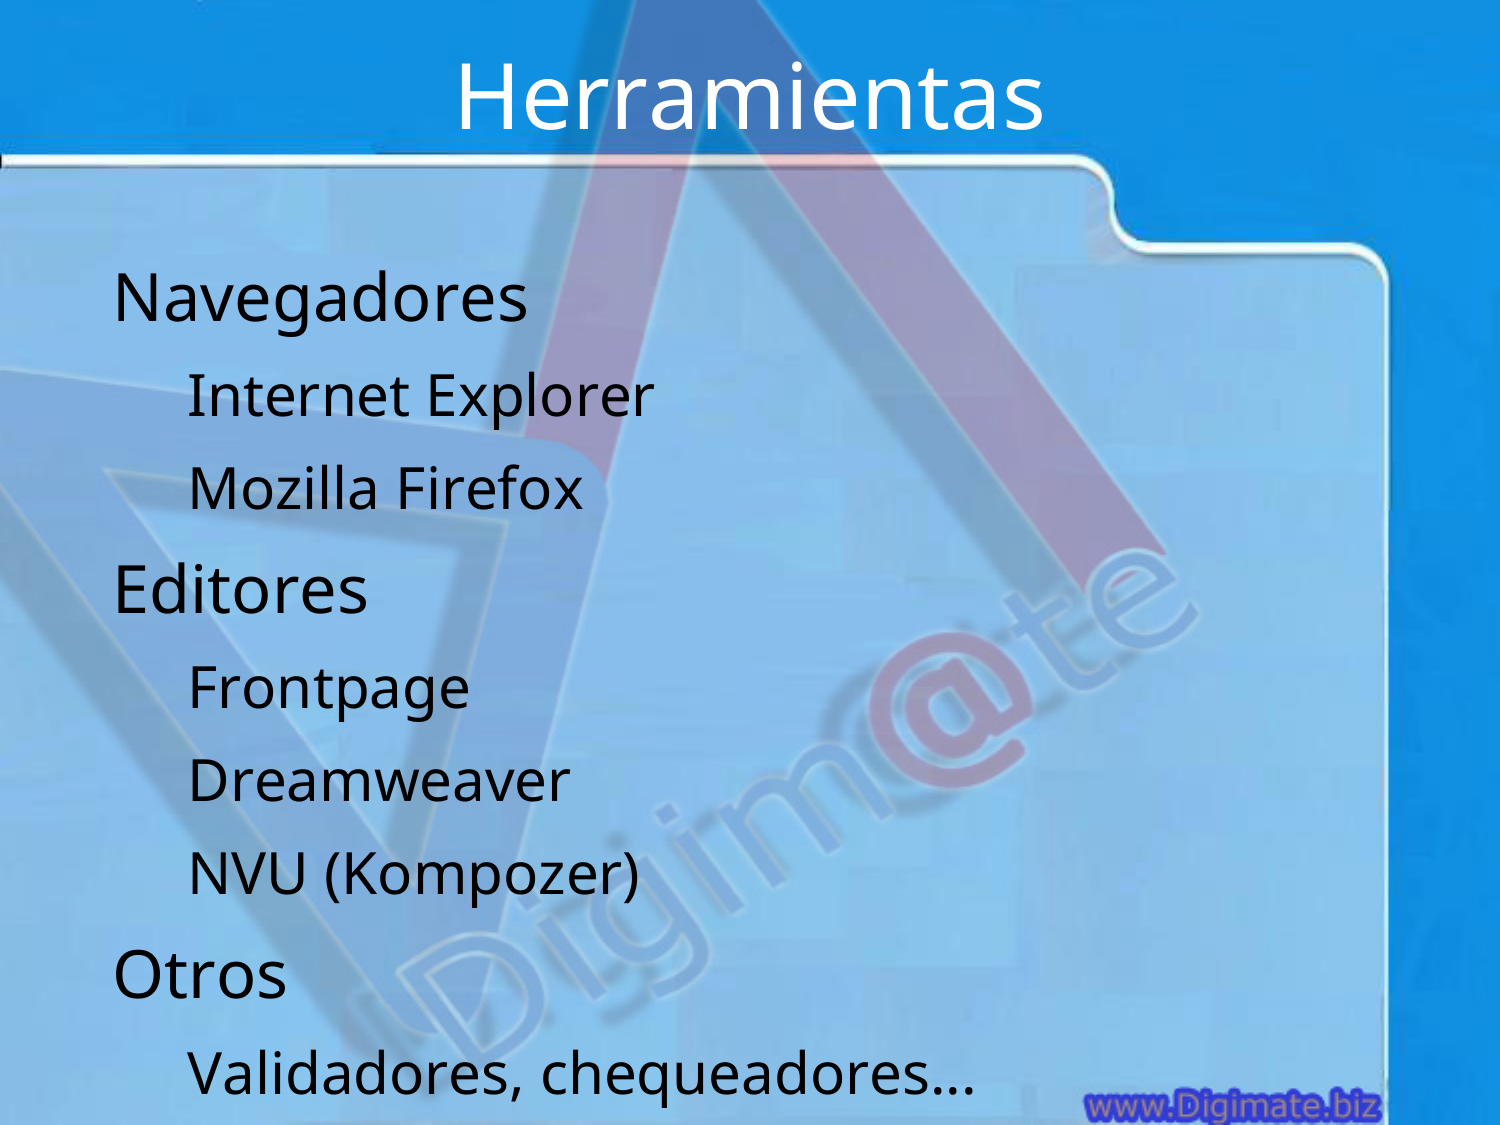

# Herramientas
Navegadores
Internet Explorer
Mozilla Firefox
Editores
Frontpage
Dreamweaver
NVU (Kompozer)
Otros
Validadores, chequeadores...